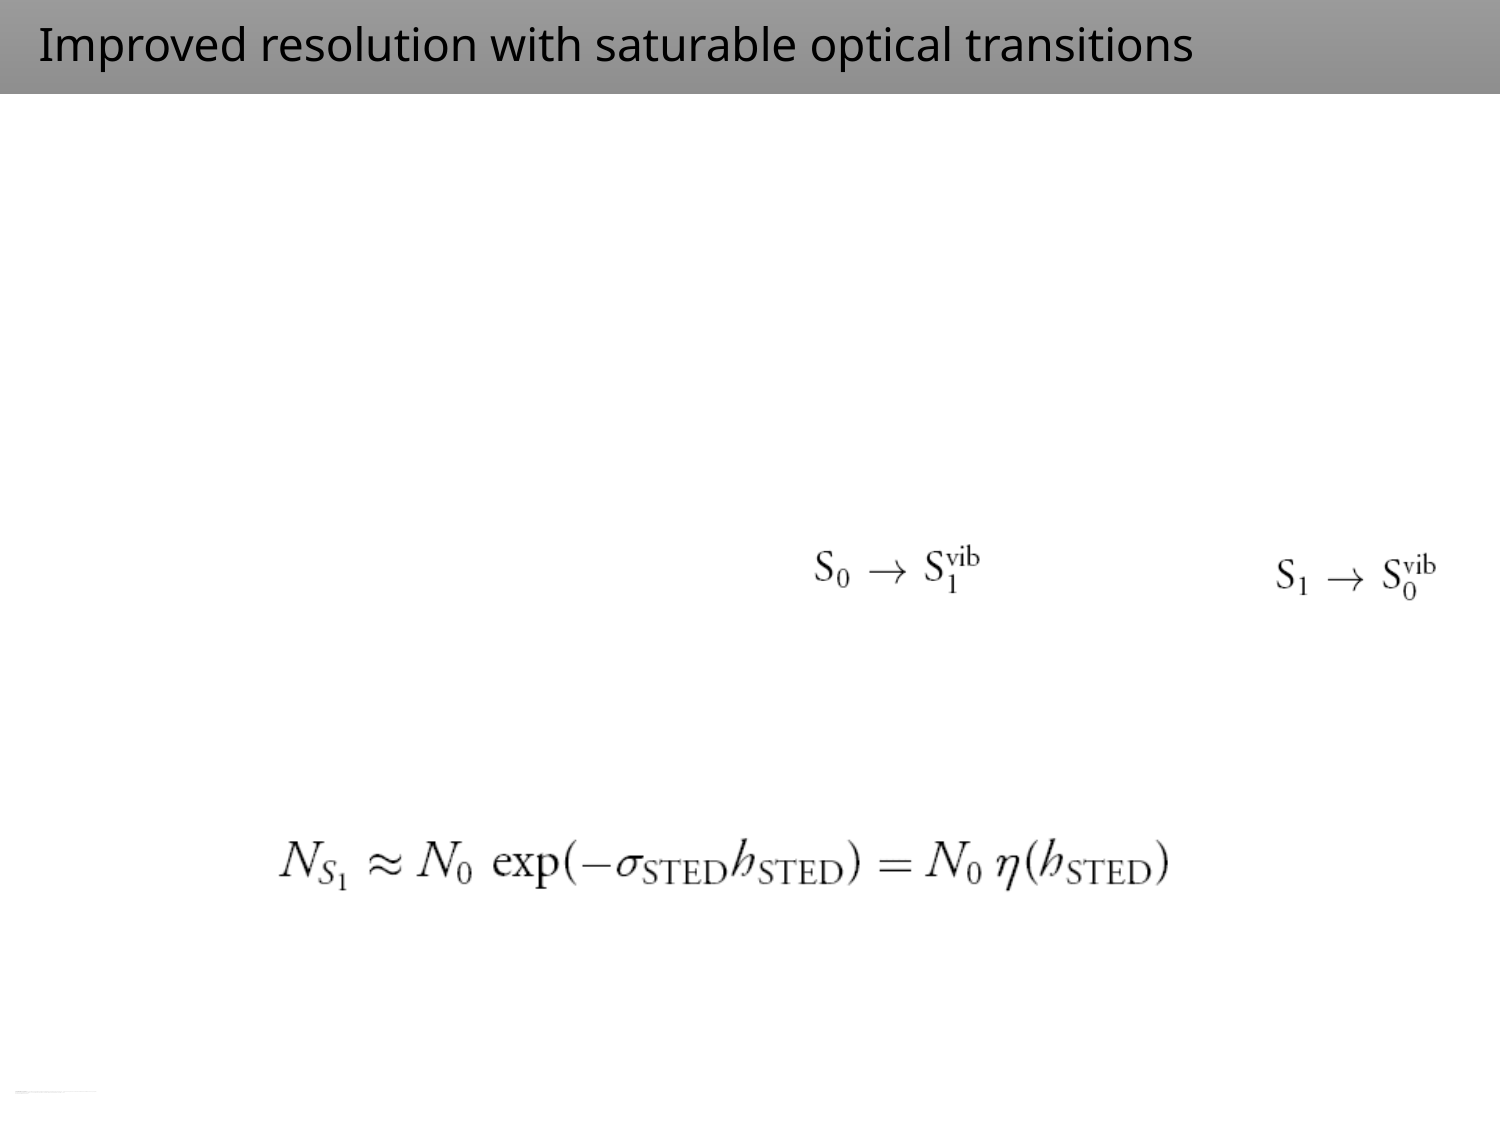

# Improved resolution with saturable optical transitions
In a STED microscope, the molecules are excited from the ground state by a short light pulse and a second, red-shifted light pulse (the STED or depletion pulse) is applied to induce stimulated emission of the excited molecules. Since the relaxation from Svib0 to S0 is in the sub-picosecond range and therefore much shorter than the STED pulse, reexcitation after stimulated emission by photons of the same energy can be neglected.
 S1 state can be depleted and fluorescence is suppressed.
The rate of fluorescence kfl is proportional to the inverse fluorescence lifetime 1/t The rates for the photon induced transition (excitation) and (stimulated emission), kexc kSTED respectively, are proportional to the photon flux h and the molecular cross-section s
The S1 population NS1 after an applied STED pulse can be approximated by